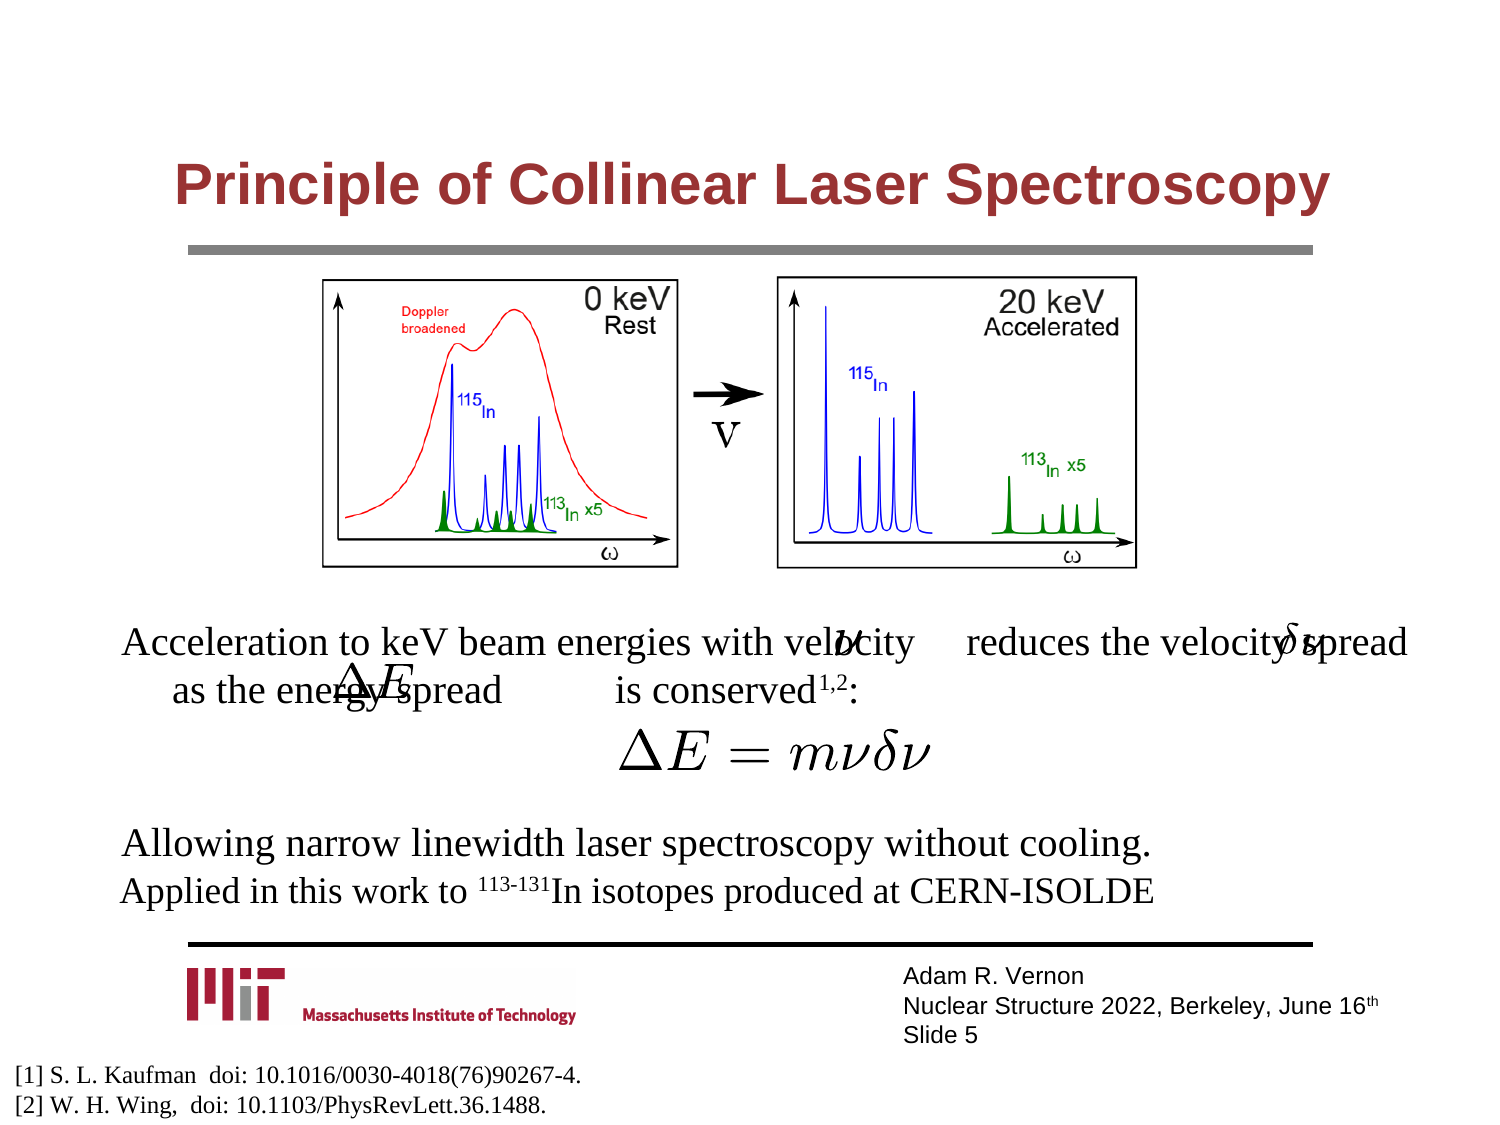

# Principle of Collinear Laser Spectroscopy
Acceleration to keV beam energies with velocity reduces the velocity spread as the energy spread is conserved1,2:
Allowing narrow linewidth laser spectroscopy without cooling.
Applied in this work to 113-131In isotopes produced at CERN-ISOLDE
Adam R. Vernon
Nuclear Structure 2022, Berkeley, June 16th
Slide 5
[1] S. L. Kaufman doi: 10.1016/0030-4018(76)90267-4.
[2] W. H. Wing, doi: 10.1103/PhysRevLett.36.1488.